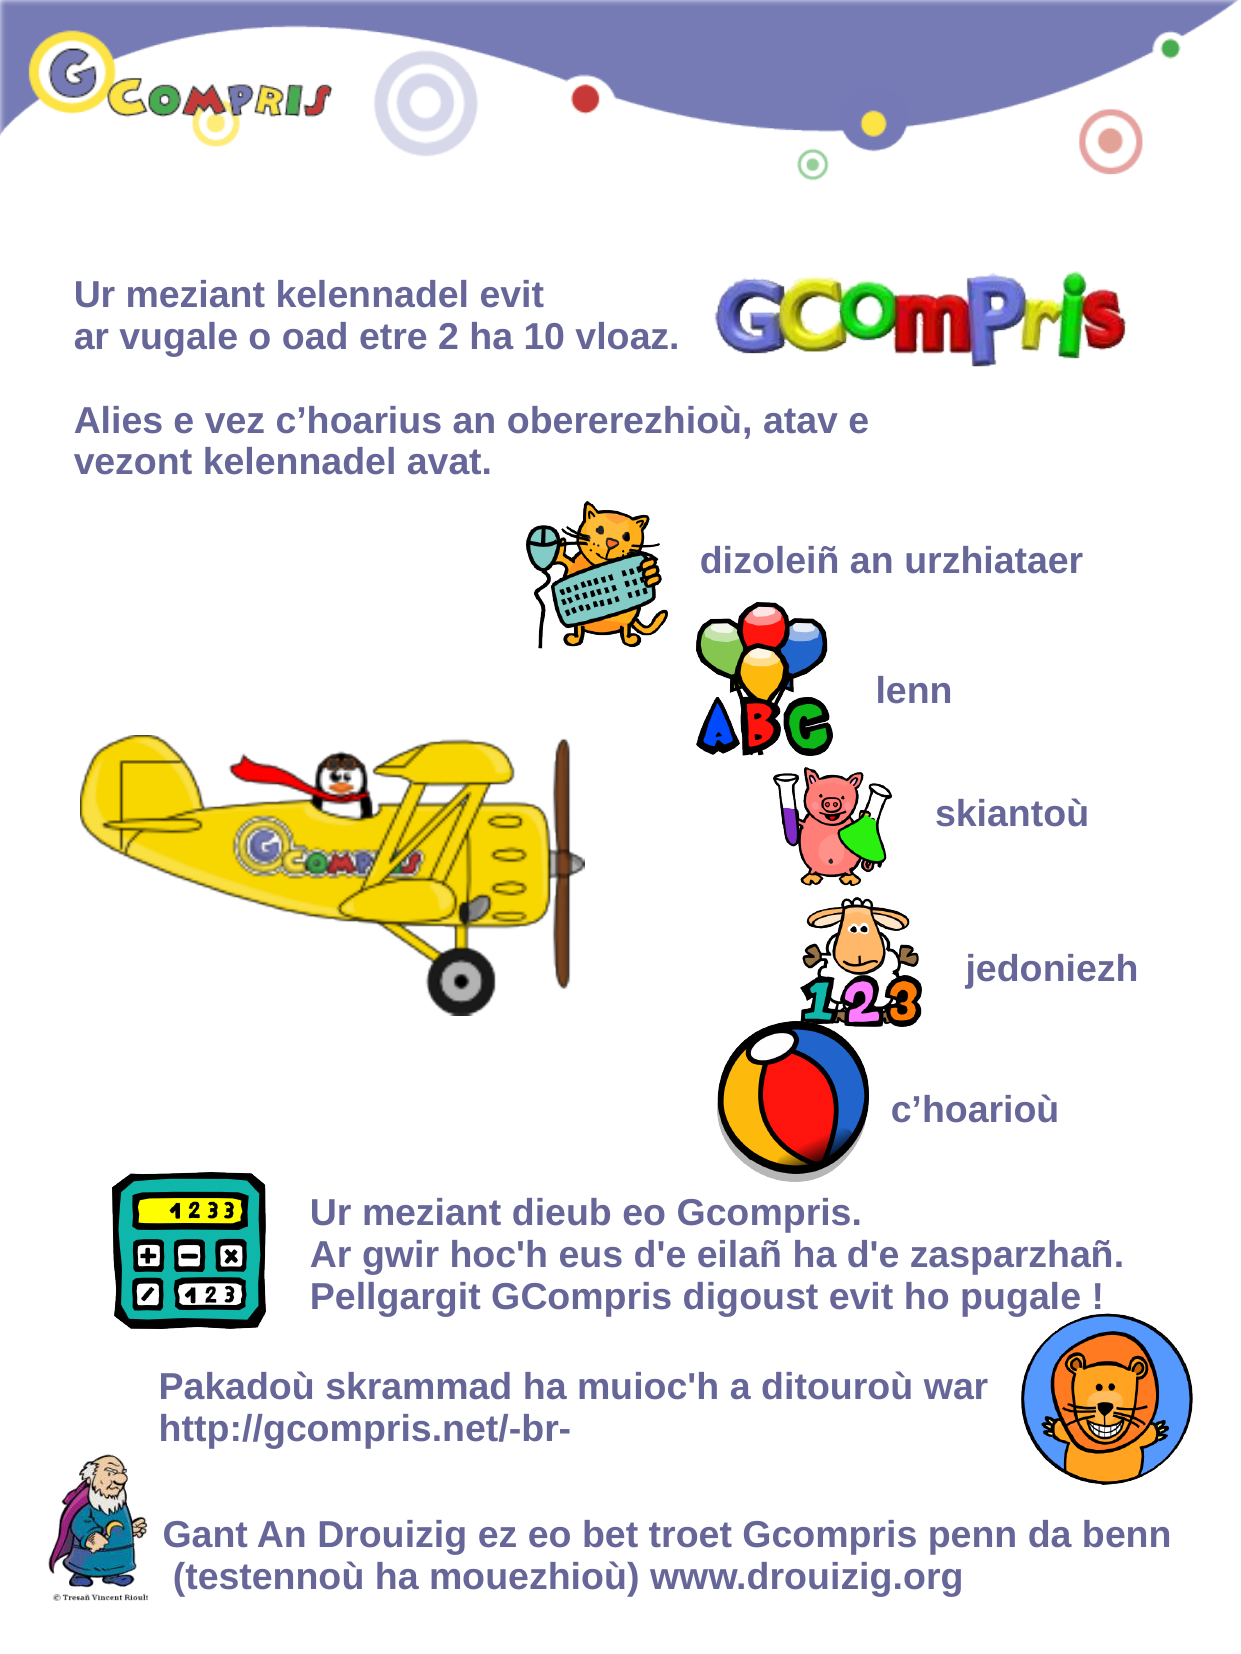

Ur meziant kelennadel evit
ar vugale o oad etre 2 ha 10 vloaz.
Alies e vez c’hoarius an obererezhioù, atav e vezont kelennadel avat.
dizoleiñ an urzhiataer
 lenn
 skiantoù
jedoniezh
 c’hoarioù
Ur meziant dieub eo Gcompris.
Ar gwir hoc'h eus d'e eilañ ha d'e zasparzhañ.
Pellgargit GCompris digoust evit ho pugale !
Pakadoù skrammad ha muioc'h a ditouroù war
http://gcompris.net/-br-
Gant An Drouizig ez eo bet troet Gcompris penn da benn
 (testennoù ha mouezhioù) www.drouizig.org